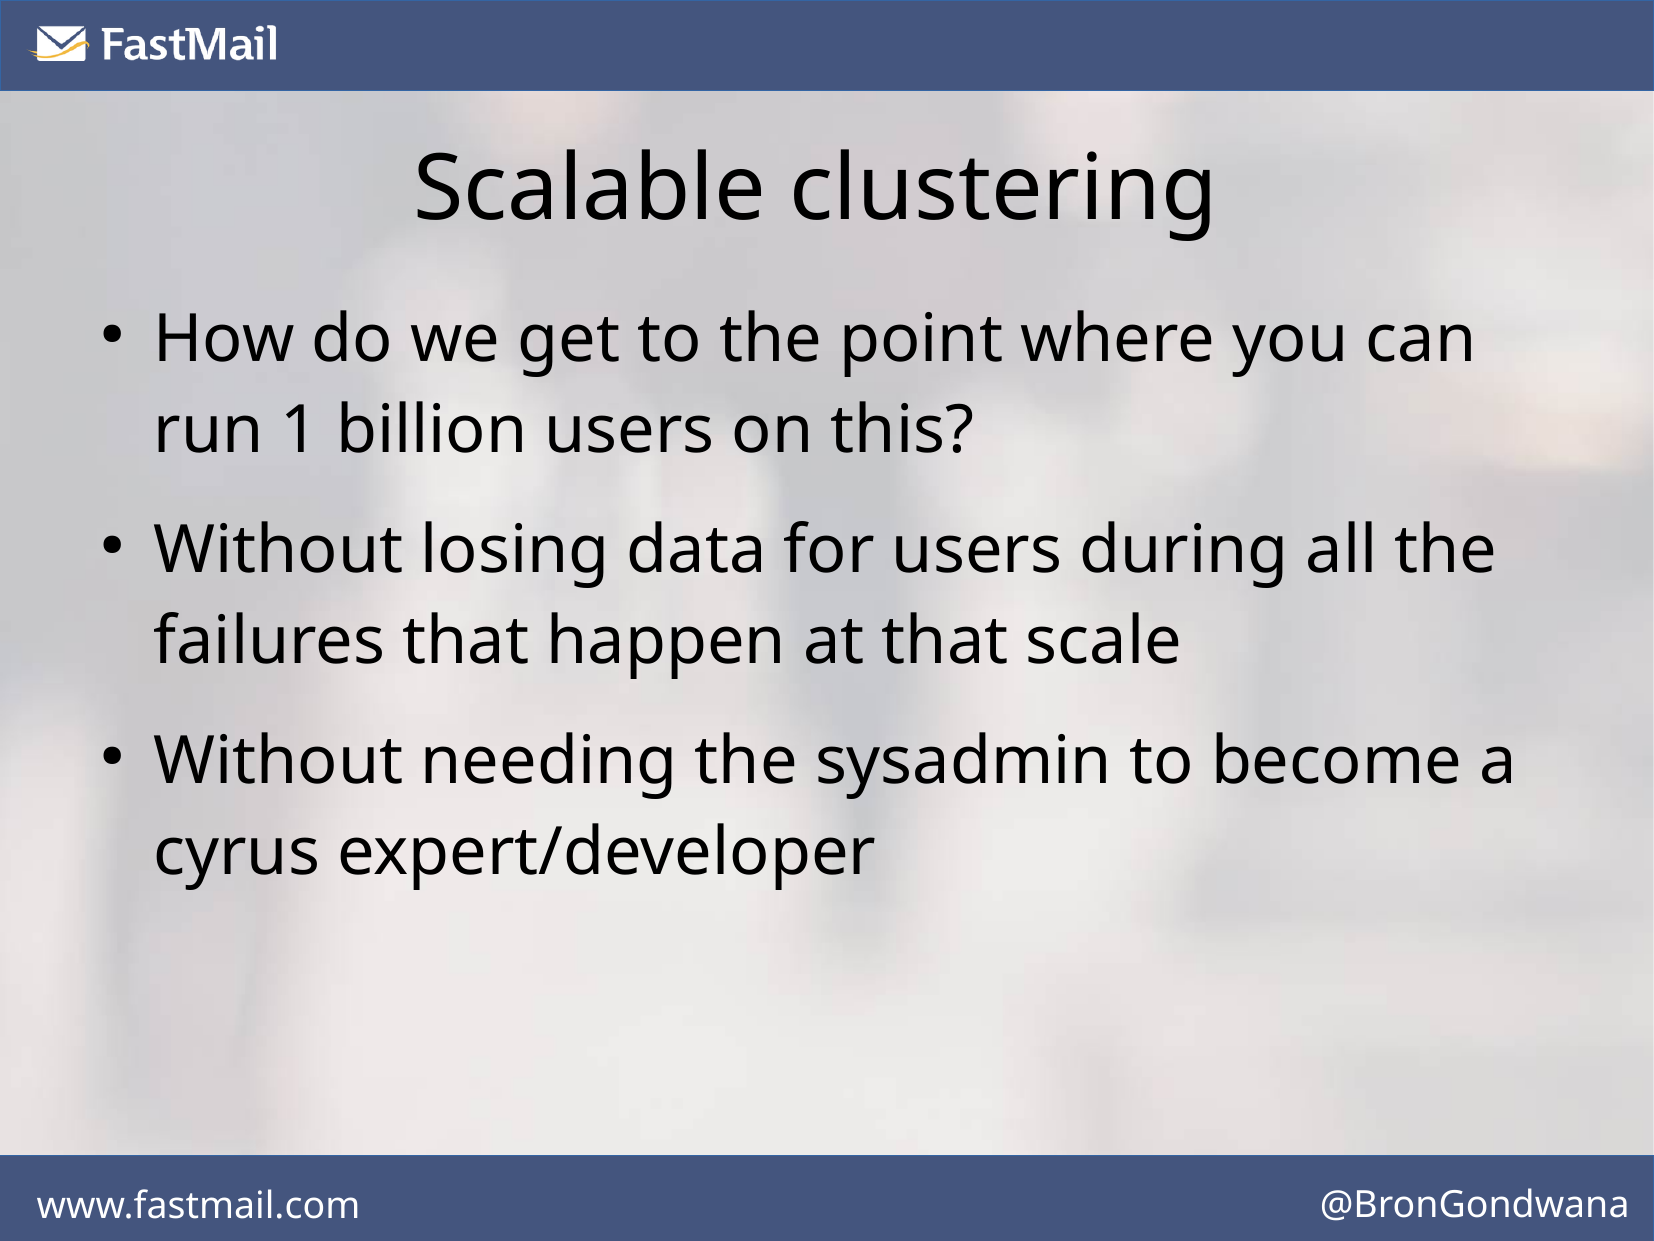

# Scalable clustering
How do we get to the point where you can run 1 billion users on this?
Without losing data for users during all the failures that happen at that scale
Without needing the sysadmin to become a cyrus expert/developer